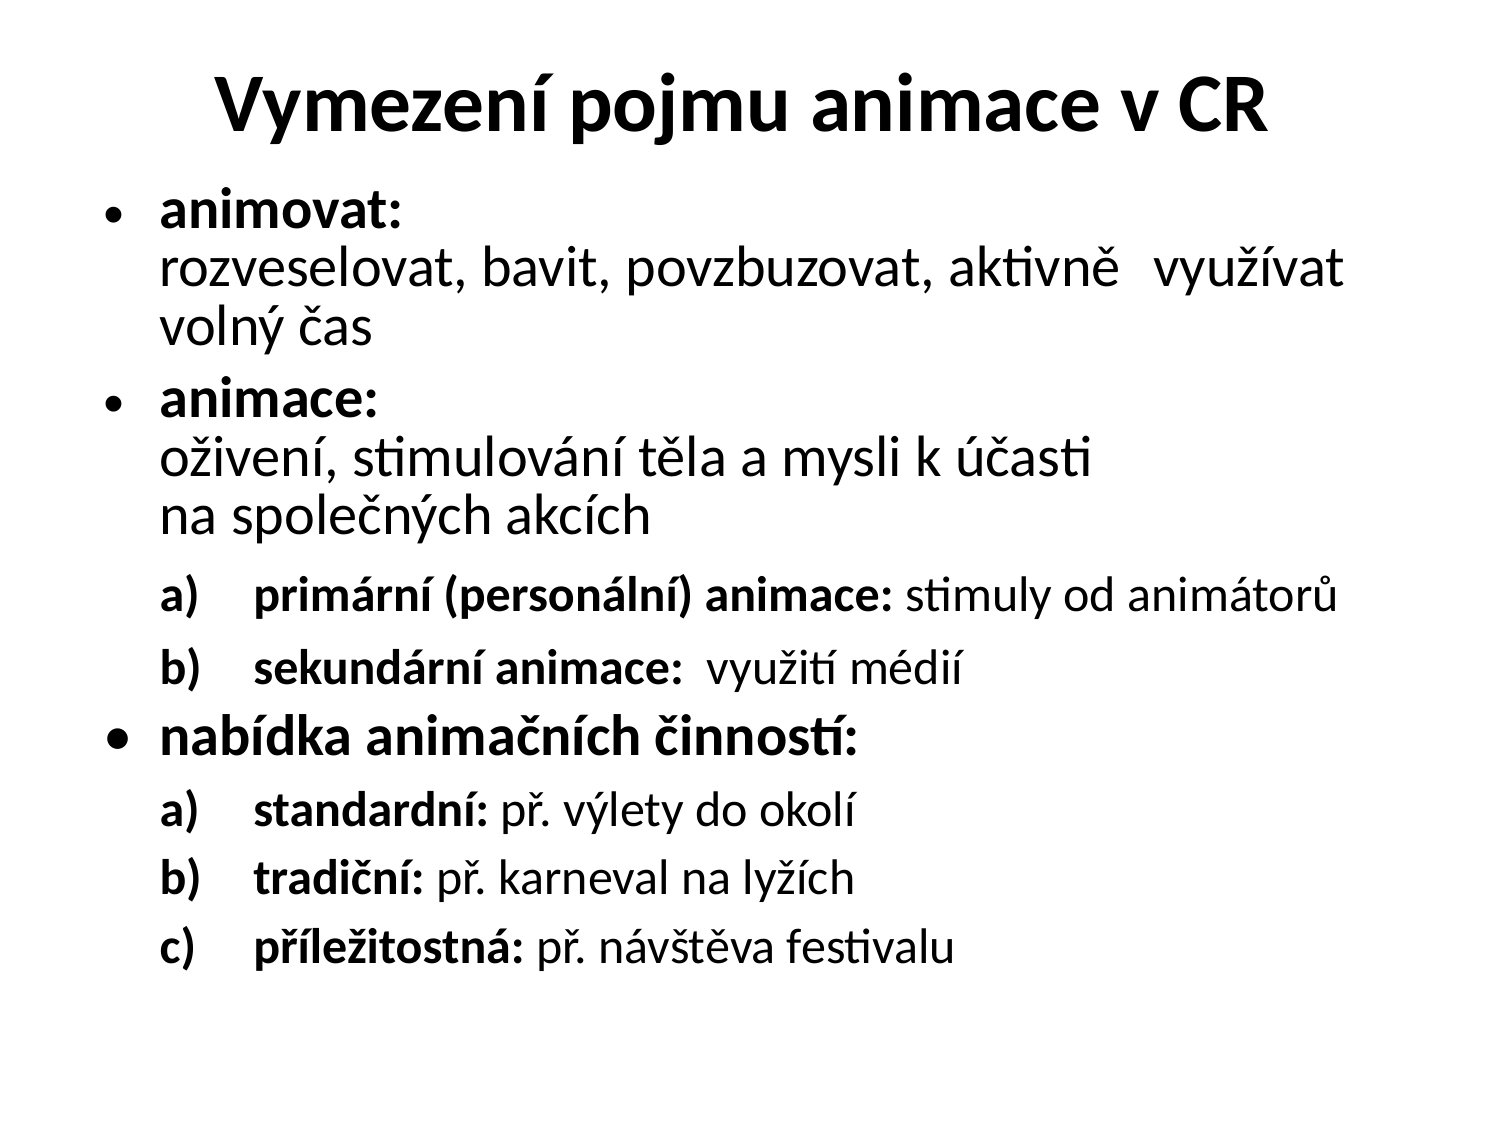

# Vymezení pojmu animace v CR
animovat:
rozveselovat, bavit, povzbuzovat, aktivně 	využívat volný čas
animace:
oživení, stimulování těla a mysli k účasti
na společných akcích
	a)	primární (personální) animace: stimuly od animátorů
	b)	sekundární animace: využití médií
nabídka animačních činností:
	a)	standardní: př. výlety do okolí
	b)	tradiční: př. karneval na lyžích
	c)	příležitostná: př. návštěva festivalu